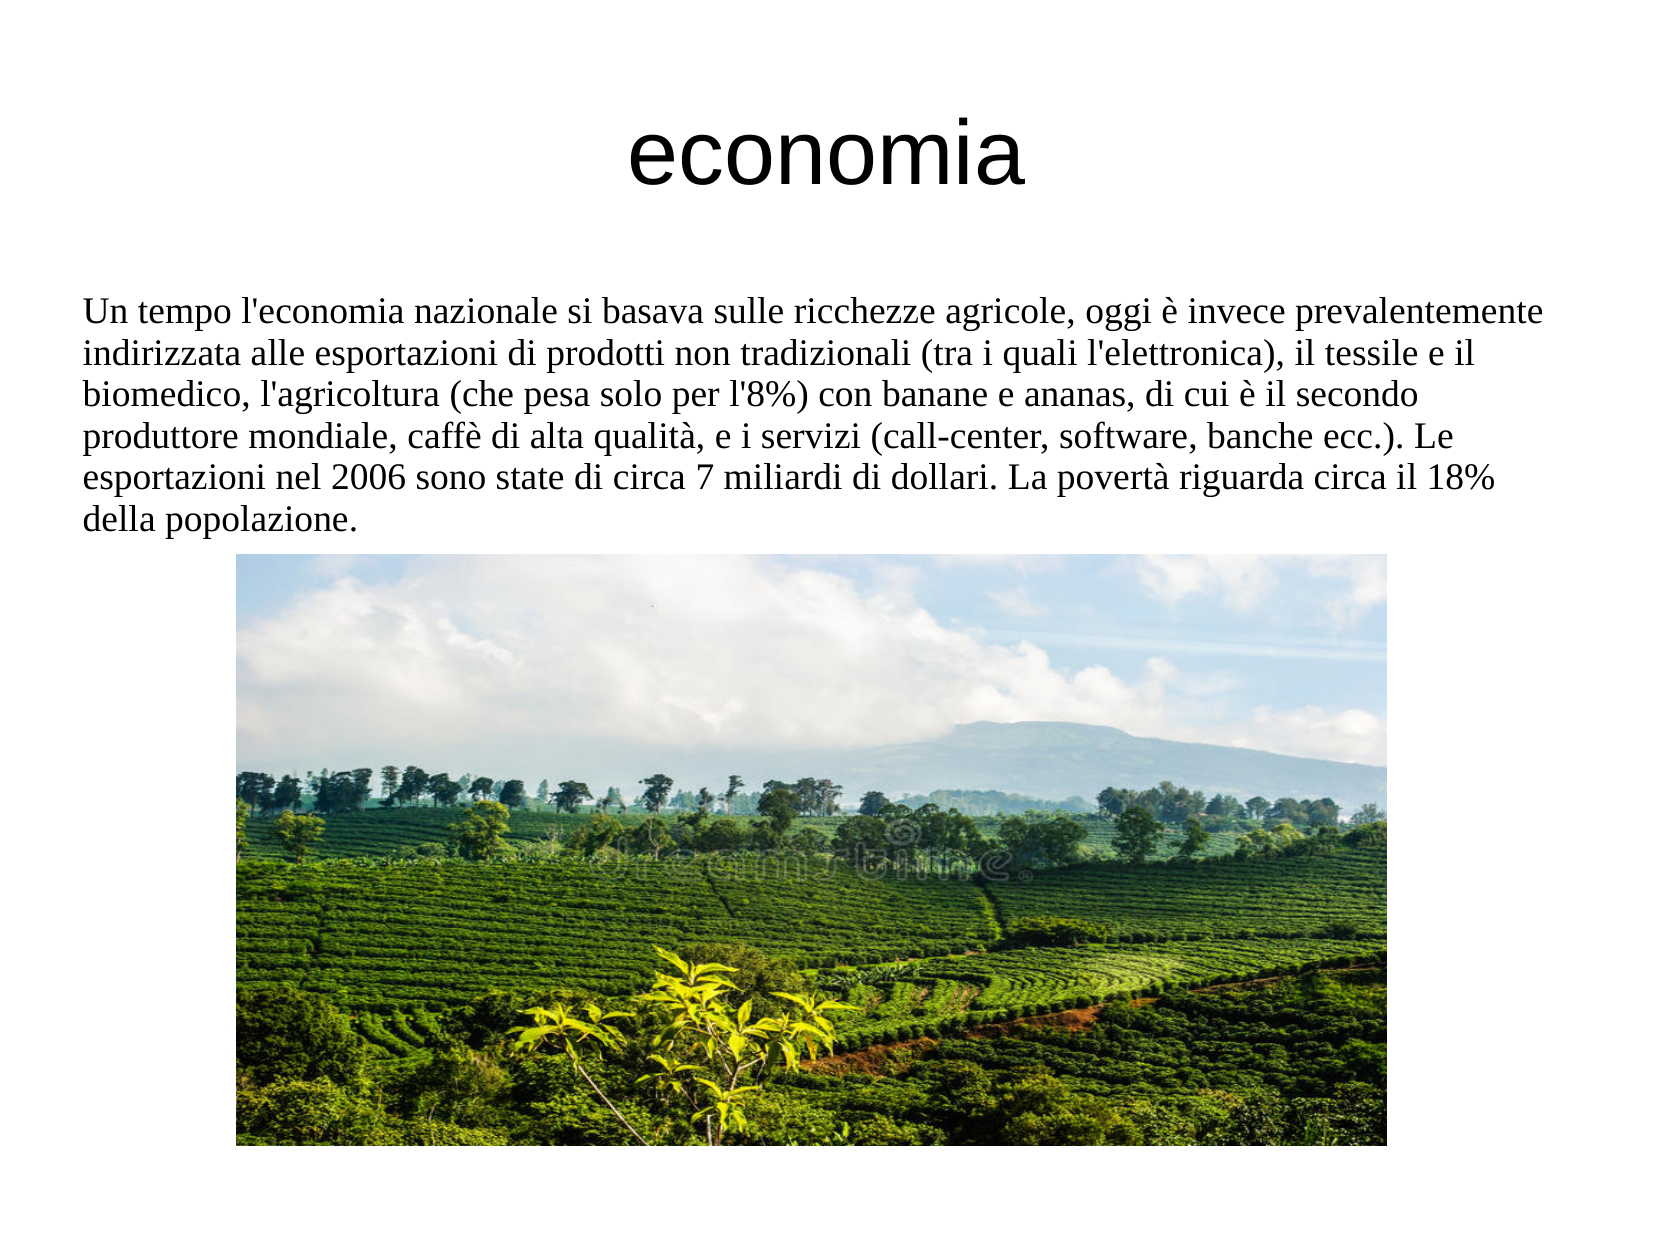

# economia
Un tempo l'economia nazionale si basava sulle ricchezze agricole, oggi è invece prevalentemente indirizzata alle esportazioni di prodotti non tradizionali (tra i quali l'elettronica), il tessile e il biomedico, l'agricoltura (che pesa solo per l'8%) con banane e ananas, di cui è il secondo produttore mondiale, caffè di alta qualità, e i servizi (call-center, software, banche ecc.). Le esportazioni nel 2006 sono state di circa 7 miliardi di dollari. La povertà riguarda circa il 18% della popolazione.